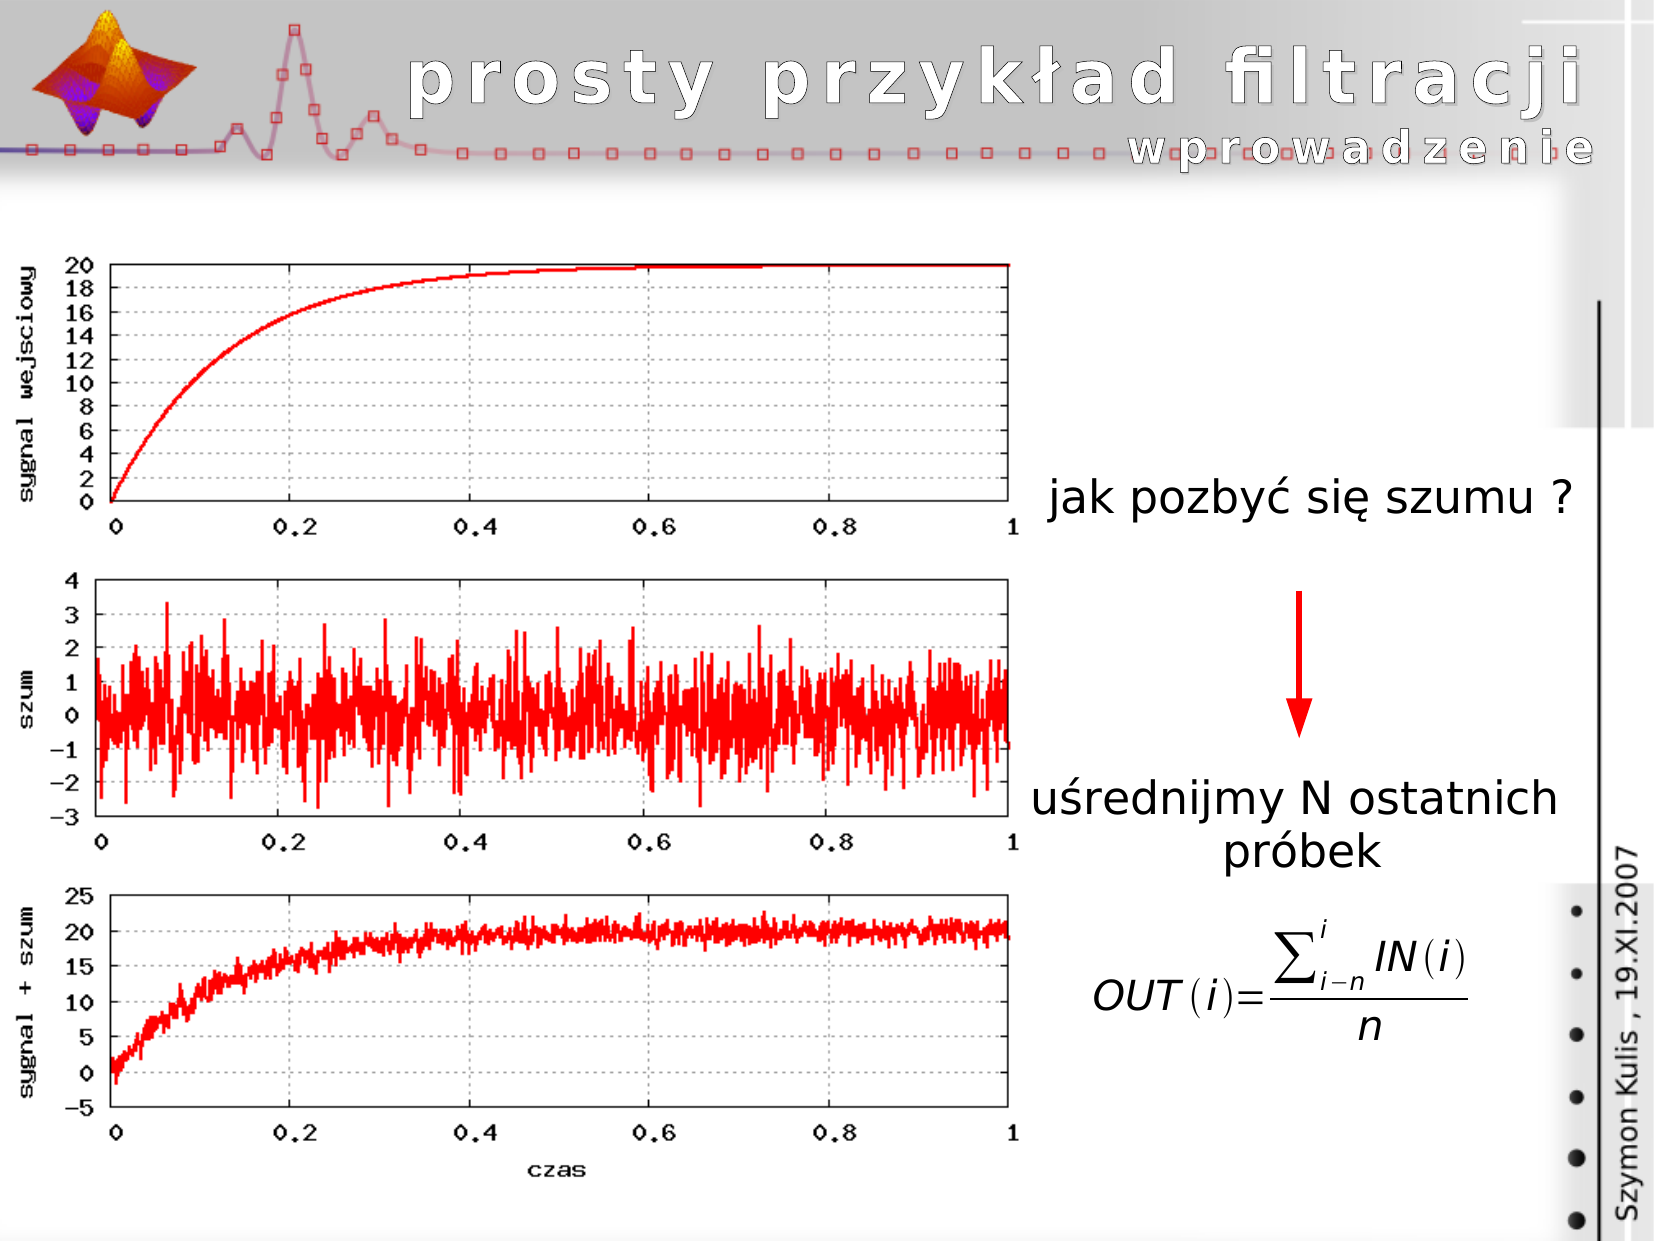

# prosty przykład filtracji wprowadzenie
jak pozbyć się szumu ?
uśrednijmy N ostatnich
próbek